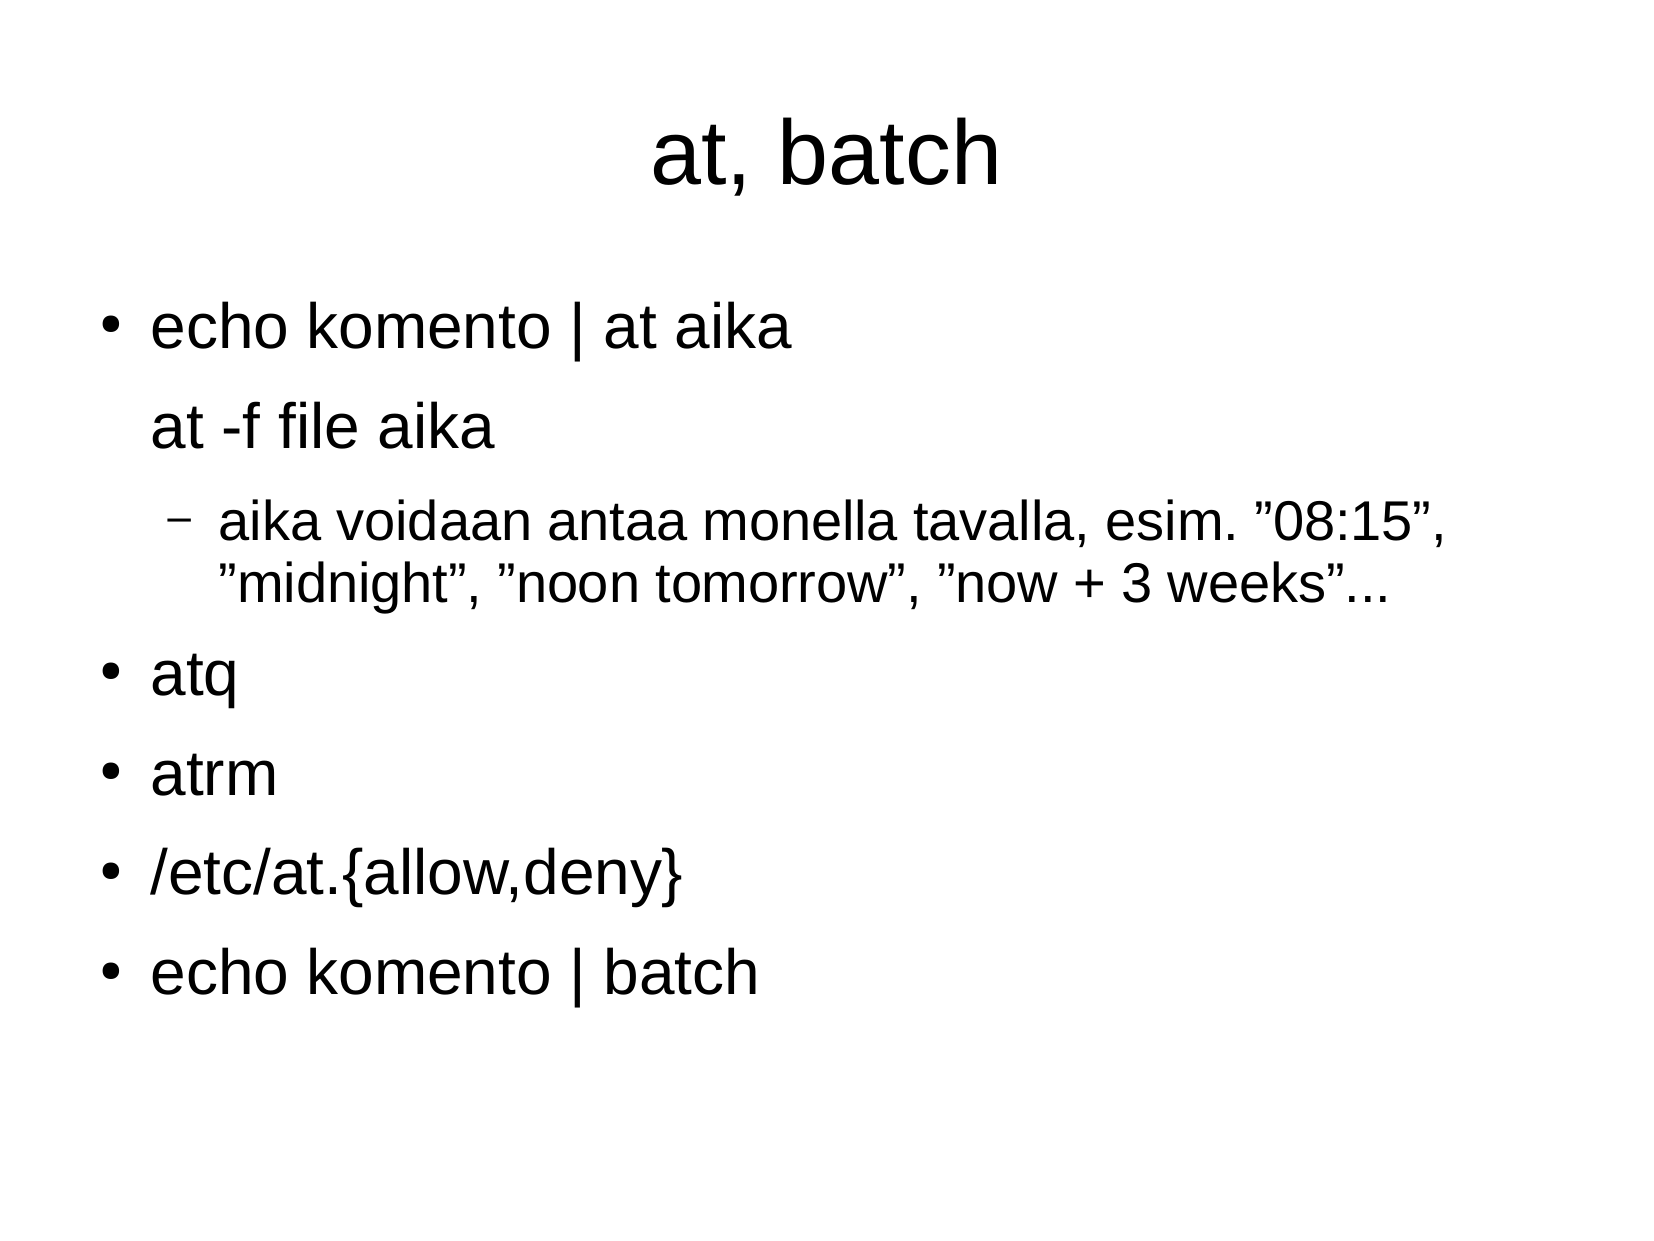

# at, batch
echo komento | at aika
at -f file aika
aika voidaan antaa monella tavalla, esim. ”08:15”, ”midnight”, ”noon tomorrow”, ”now + 3 weeks”...
atq
atrm
/etc/at.{allow,deny}
echo komento | batch